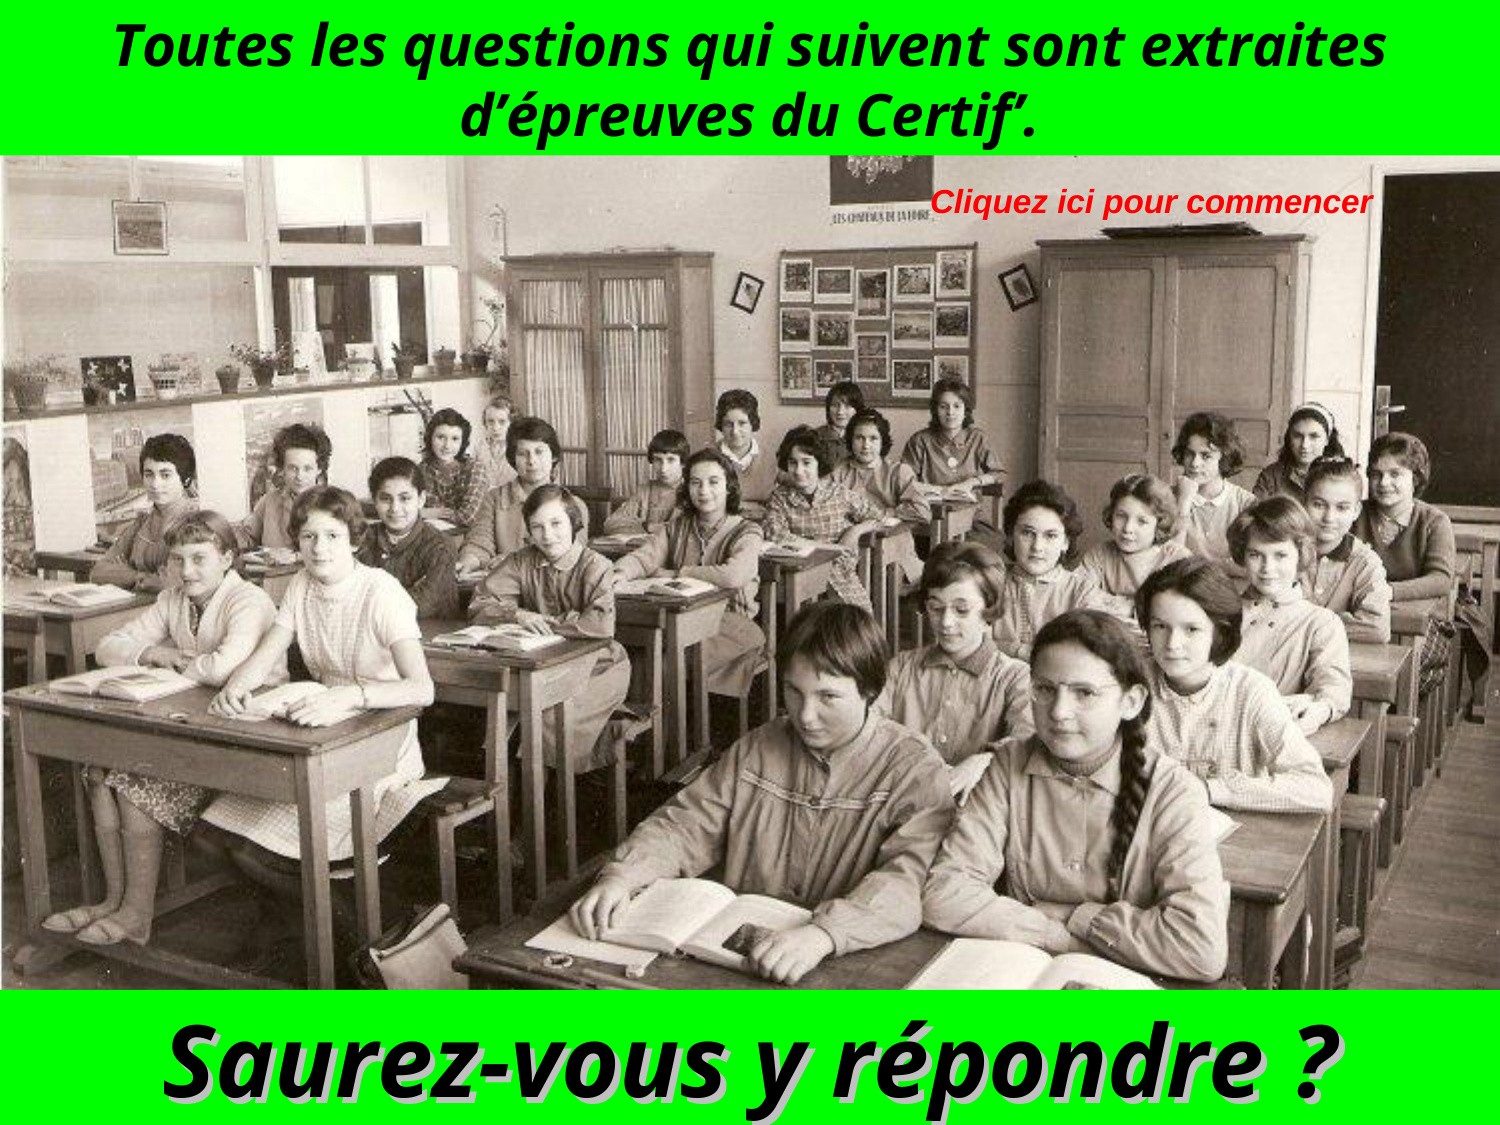

Toutes les questions qui suivent sont extraites d’épreuves du Certif’.
Cliquez ici pour commencer
Saurez-vous y répondre ?